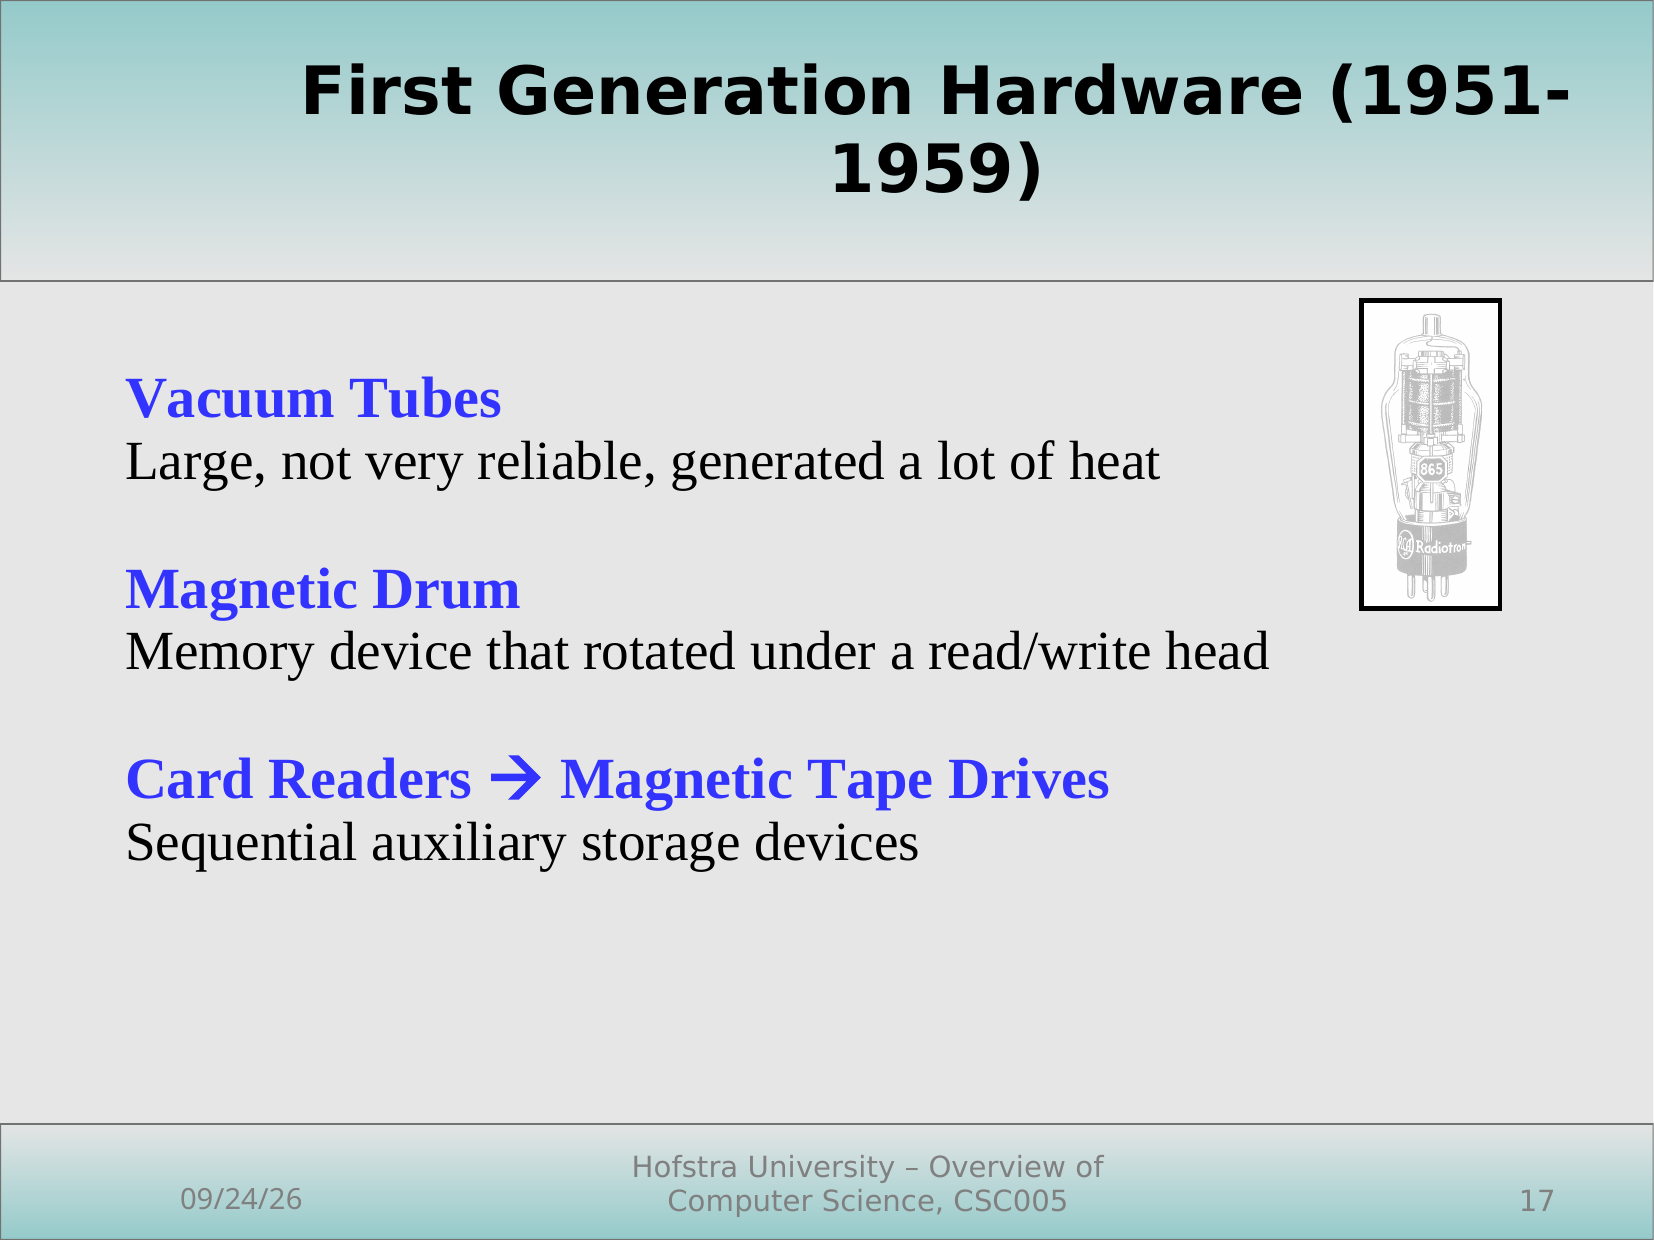

# First Generation Hardware (1951-1959)
Vacuum Tubes
Large, not very reliable, generated a lot of heat
Magnetic Drum
Memory device that rotated under a read/write head
Card Readers  Magnetic Tape Drives
Sequential auxiliary storage devices
17